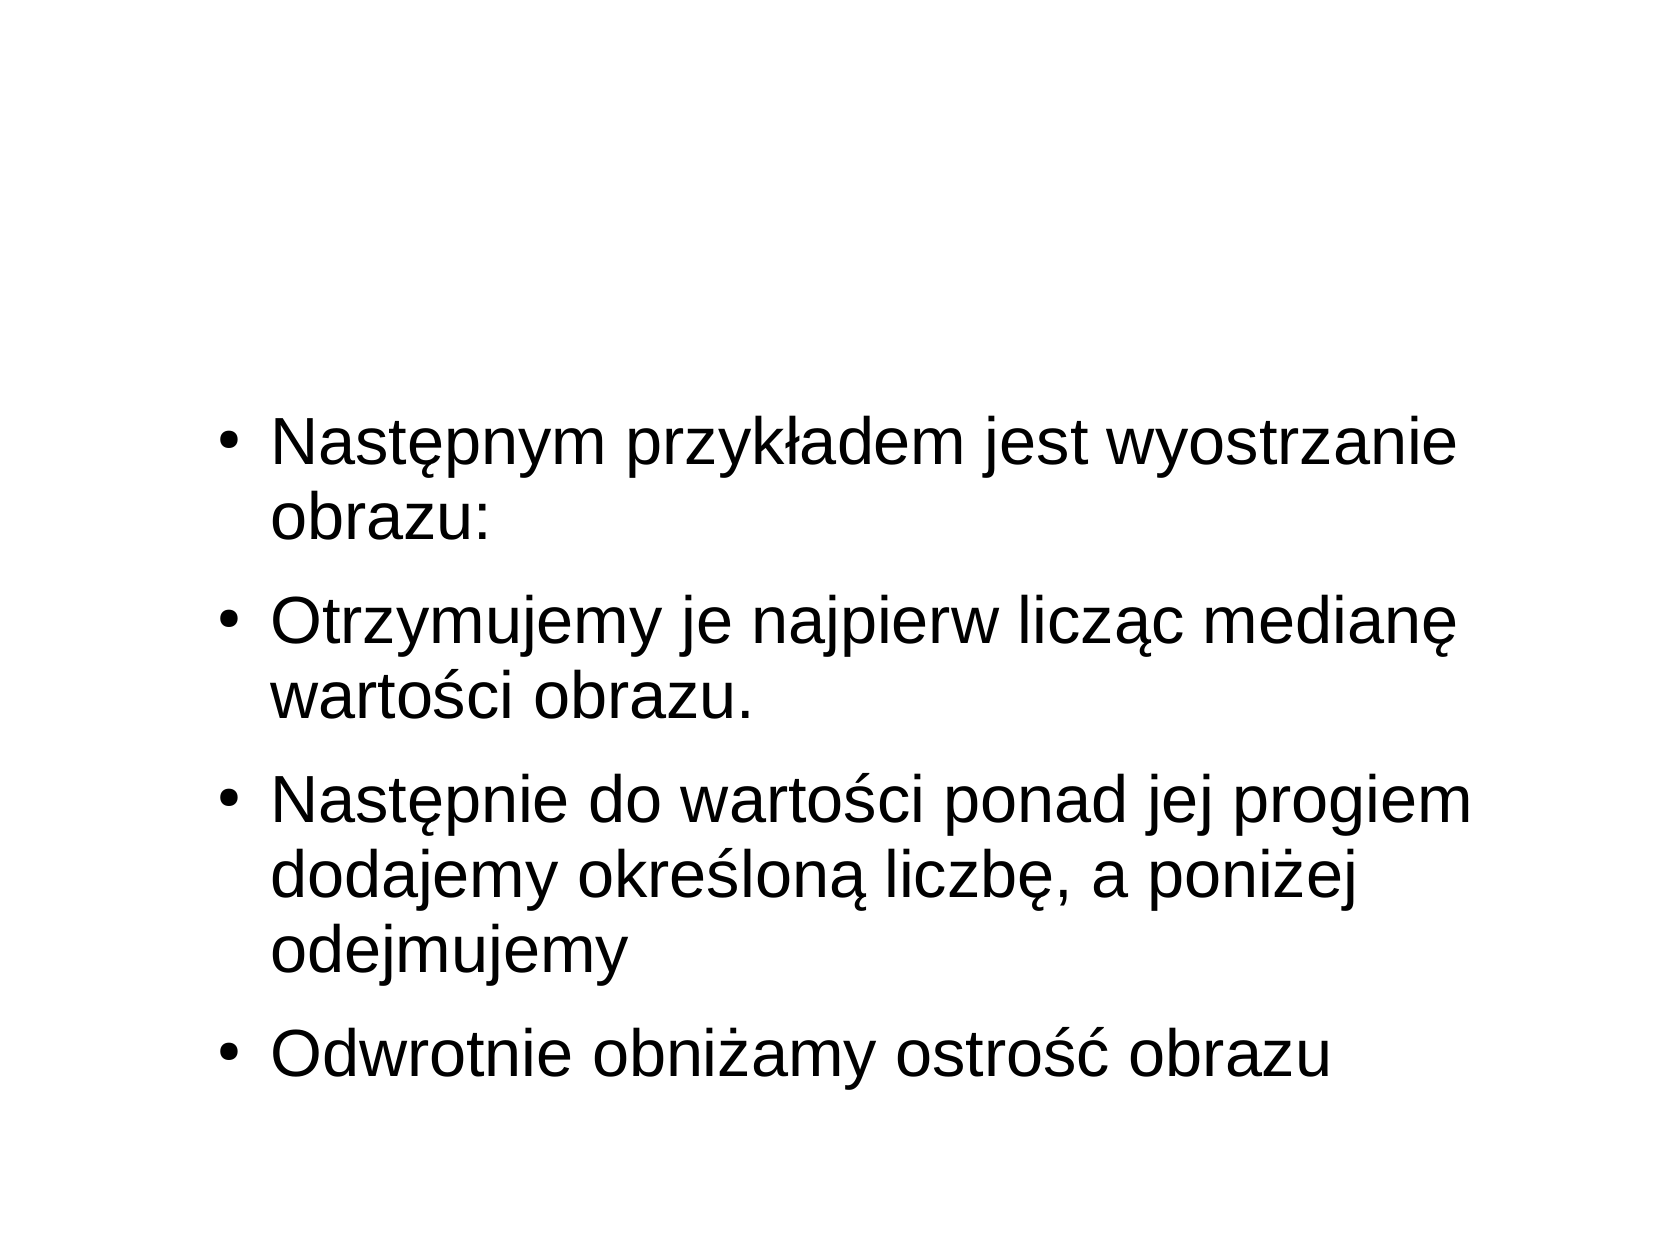

# Następnym przykładem jest wyostrzanie obrazu:
Otrzymujemy je najpierw licząc medianę wartości obrazu.
Następnie do wartości ponad jej progiem dodajemy określoną liczbę, a poniżej odejmujemy
Odwrotnie obniżamy ostrość obrazu